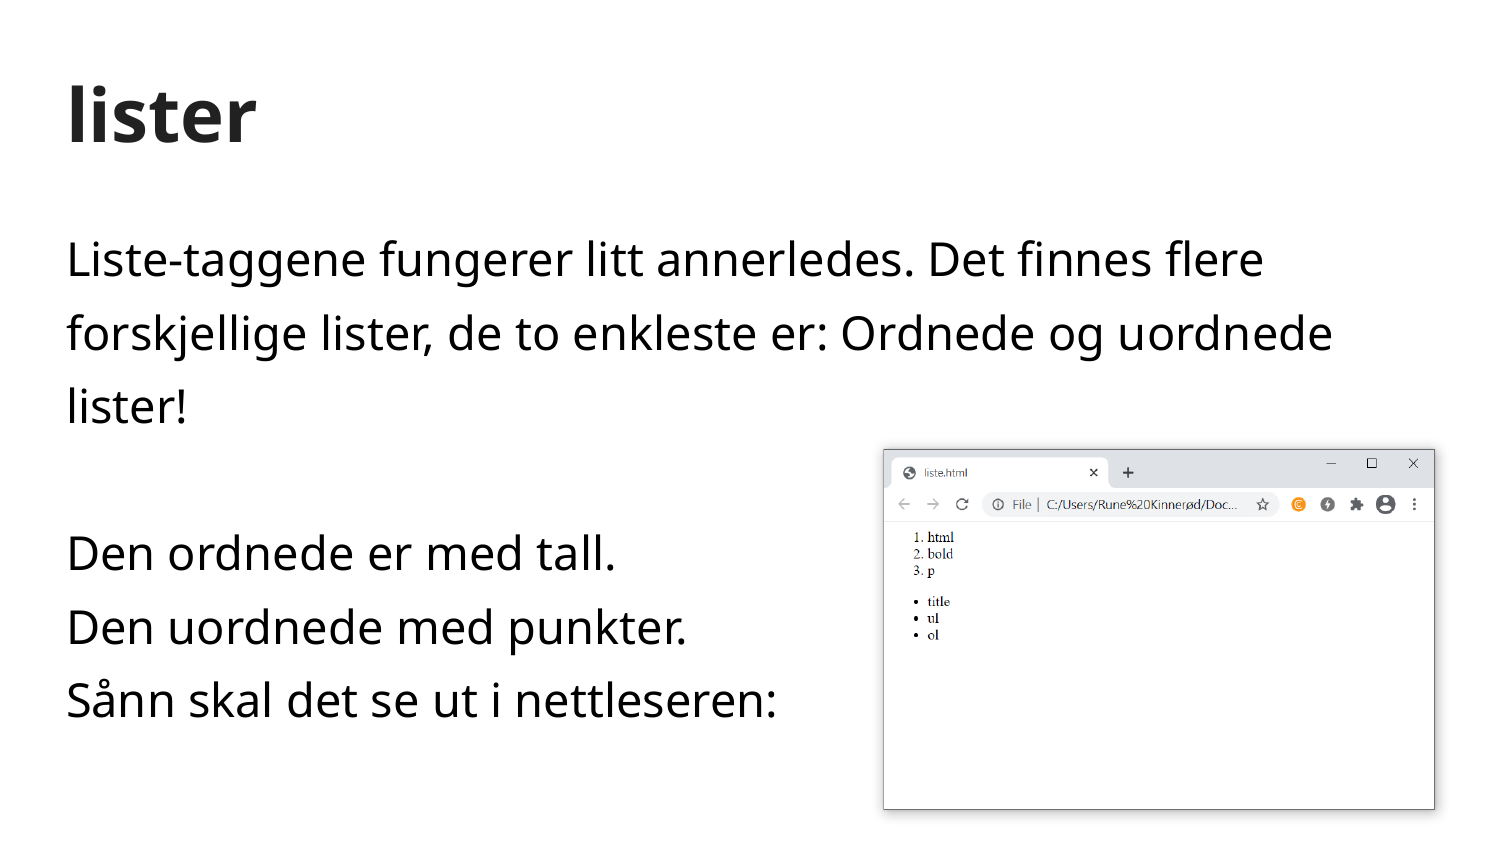

# lister
Liste-taggene fungerer litt annerledes. Det finnes flere forskjellige lister, de to enkleste er: Ordnede og uordnede lister!
Den ordnede er med tall.
Den uordnede med punkter.
Sånn skal det se ut i nettleseren: